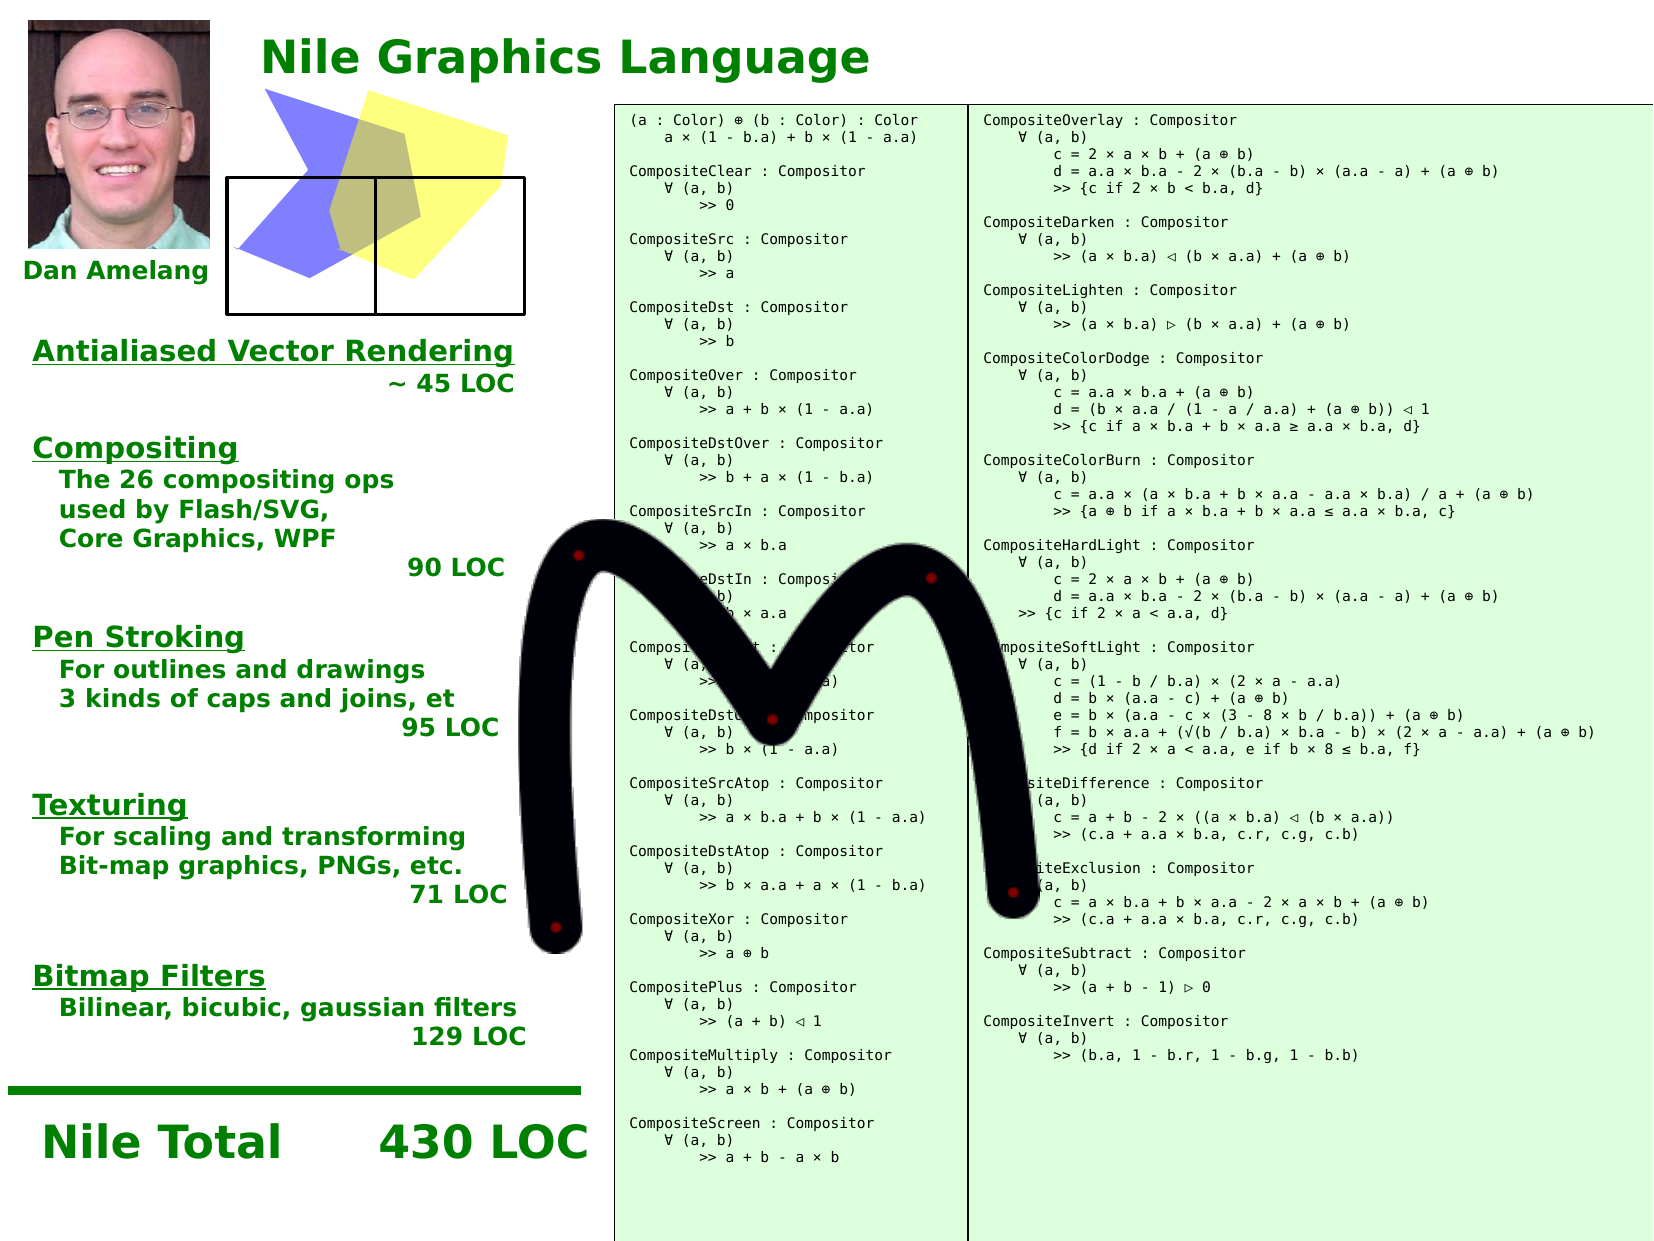

Nile Graphics Language
(a : Color) ⊕ (b : Color) : Color
 a × (1 - b.a) + b × (1 - a.a)
CompositeClear : Compositor
 ∀ (a, b)
 >> 0
CompositeSrc : Compositor
 ∀ (a, b)
 >> a
CompositeDst : Compositor
 ∀ (a, b)
 >> b
CompositeOver : Compositor
 ∀ (a, b)
 >> a + b × (1 - a.a)
CompositeDstOver : Compositor
 ∀ (a, b)
 >> b + a × (1 - b.a)
CompositeSrcIn : Compositor
 ∀ (a, b)
 >> a × b.a
CompositeDstIn : Compositor
 ∀ (a, b)
 >> b × a.a
CompositeSrcOut : Compositor
 ∀ (a, b)
 >> a × (1 - b.a)
CompositeDstOut : Compositor
 ∀ (a, b)
 >> b × (1 - a.a)
CompositeSrcAtop : Compositor
 ∀ (a, b)
 >> a × b.a + b × (1 - a.a)
CompositeDstAtop : Compositor
 ∀ (a, b)
 >> b × a.a + a × (1 - b.a)
CompositeXor : Compositor
 ∀ (a, b)
 >> a ⊕ b
CompositePlus : Compositor
 ∀ (a, b)
 >> (a + b) ◁ 1
CompositeMultiply : Compositor
 ∀ (a, b)
 >> a × b + (a ⊕ b)
CompositeScreen : Compositor
 ∀ (a, b)
 >> a + b - a × b
CompositeOverlay : Compositor
 ∀ (a, b)
 c = 2 × a × b + (a ⊕ b)
 d = a.a × b.a - 2 × (b.a - b) × (a.a - a) + (a ⊕ b)
 >> {c if 2 × b < b.a, d}
CompositeDarken : Compositor
 ∀ (a, b)
 >> (a × b.a) ◁ (b × a.a) + (a ⊕ b)
CompositeLighten : Compositor
 ∀ (a, b)
 >> (a × b.a) ▷ (b × a.a) + (a ⊕ b)
CompositeColorDodge : Compositor
 ∀ (a, b)
 c = a.a × b.a + (a ⊕ b)
 d = (b × a.a / (1 - a / a.a) + (a ⊕ b)) ◁ 1
 >> {c if a × b.a + b × a.a ≥ a.a × b.a, d}
CompositeColorBurn : Compositor
 ∀ (a, b)
 c = a.a × (a × b.a + b × a.a - a.a × b.a) / a + (a ⊕ b)
 >> {a ⊕ b if a × b.a + b × a.a ≤ a.a × b.a, c}
CompositeHardLight : Compositor
 ∀ (a, b)
 c = 2 × a × b + (a ⊕ b)
 d = a.a × b.a - 2 × (b.a - b) × (a.a - a) + (a ⊕ b)
 >> {c if 2 × a < a.a, d}
CompositeSoftLight : Compositor
 ∀ (a, b)
 c = (1 - b / b.a) × (2 × a - a.a)
 d = b × (a.a - c) + (a ⊕ b)
 e = b × (a.a - c × (3 - 8 × b / b.a)) + (a ⊕ b)
 f = b × a.a + (√(b / b.a) × b.a - b) × (2 × a - a.a) + (a ⊕ b)
 >> {d if 2 × a < a.a, e if b × 8 ≤ b.a, f}
CompositeDifference : Compositor
 ∀ (a, b)
 c = a + b - 2 × ((a × b.a) ◁ (b × a.a))
 >> (c.a + a.a × b.a, c.r, c.g, c.b)
CompositeExclusion : Compositor
 ∀ (a, b)
 c = a × b.a + b × a.a - 2 × a × b + (a ⊕ b)
 >> (c.a + a.a × b.a, c.r, c.g, c.b)
CompositeSubtract : Compositor
 ∀ (a, b)
 >> (a + b - 1) ▷ 0
CompositeInvert : Compositor
 ∀ (a, b)
 >> (b.a, 1 - b.r, 1 - b.g, 1 - b.b)
Dan Amelang
Antialiased Vector Rendering
 ~ 45 LOC
Compositing
 The 26 compositing ops
 used by Flash/SVG,
 Core Graphics, WPF
90 LOC
Pen Stroking
 For outlines and drawings
 3 kinds of caps and joins, et
95 LOC
Texturing
 For scaling and transforming
 Bit-map graphics, PNGs, etc.
71 LOC
Bitmap Filters
 Bilinear, bicubic, gaussian filters
129 LOC
Nile Total 430 LOC